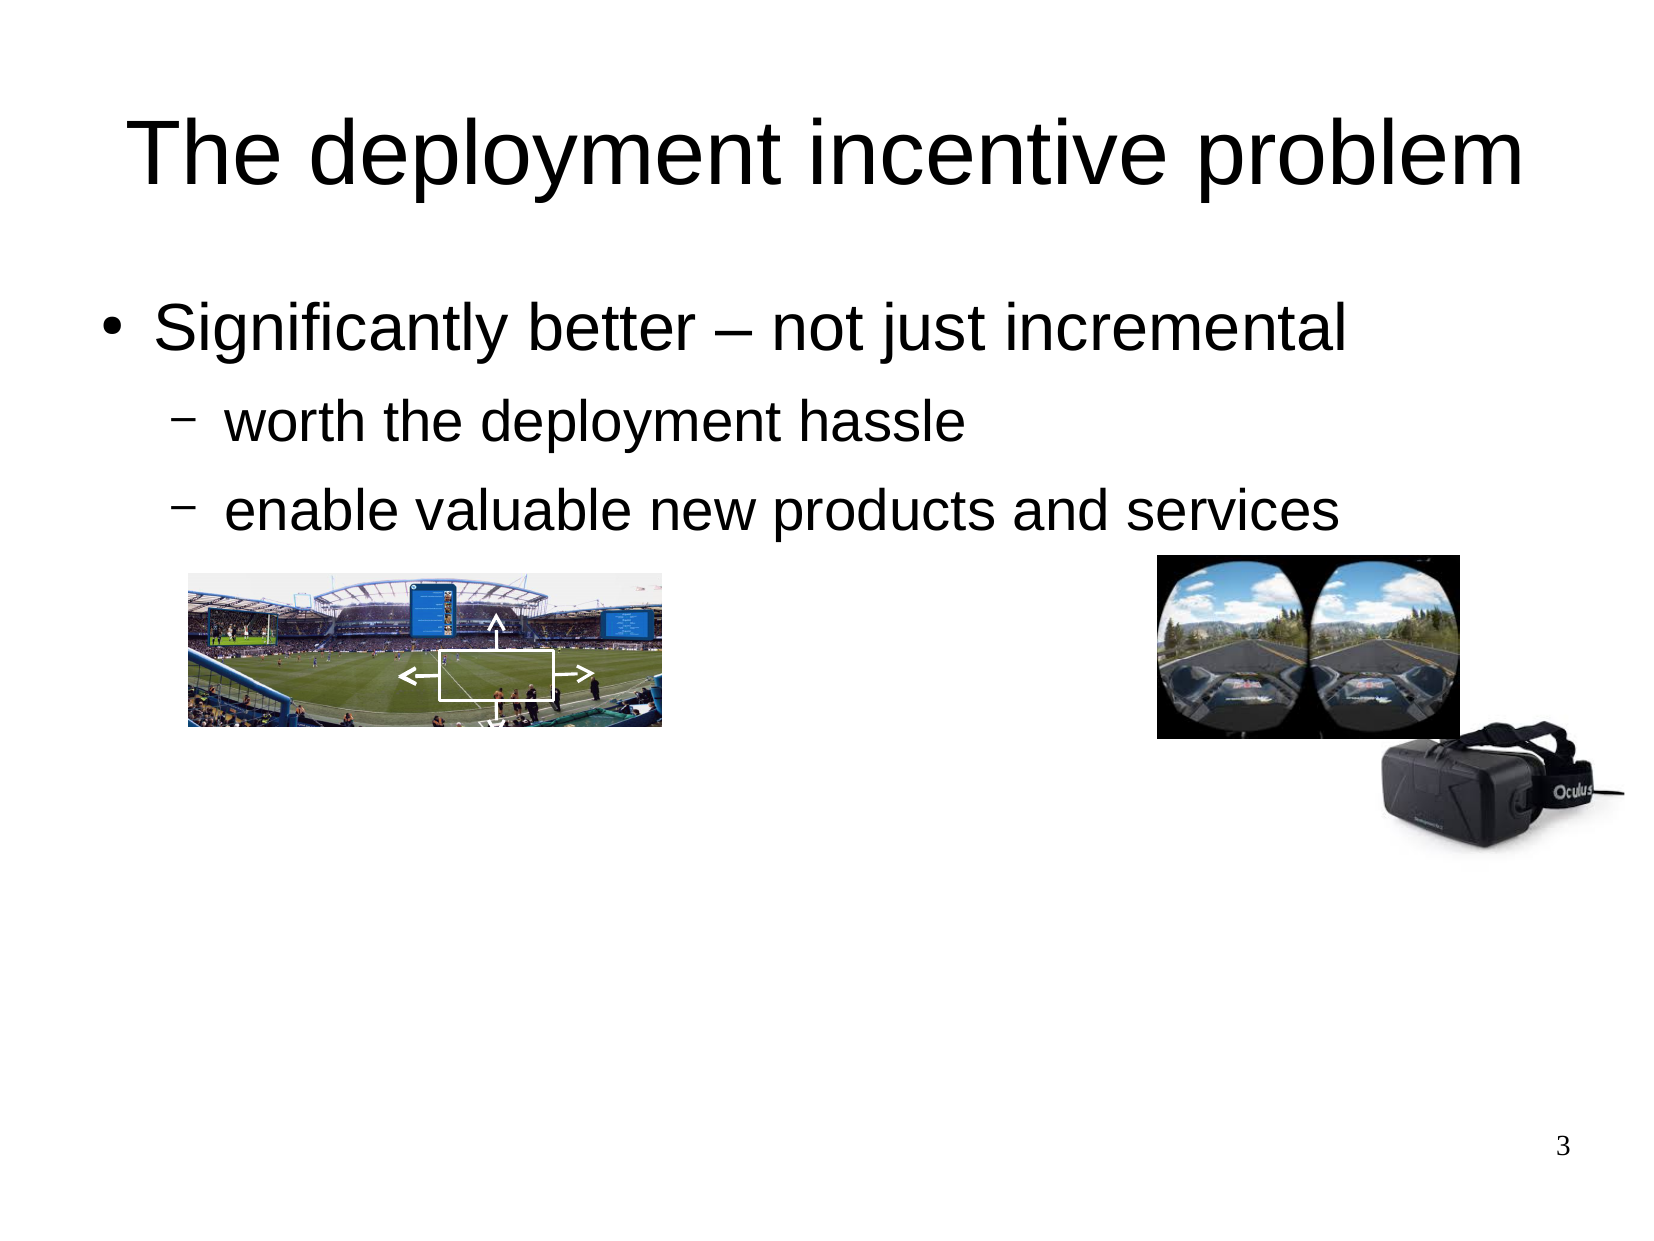

# The deployment incentive problem
Significantly better – not just incremental
worth the deployment hassle
enable valuable new products and services
3